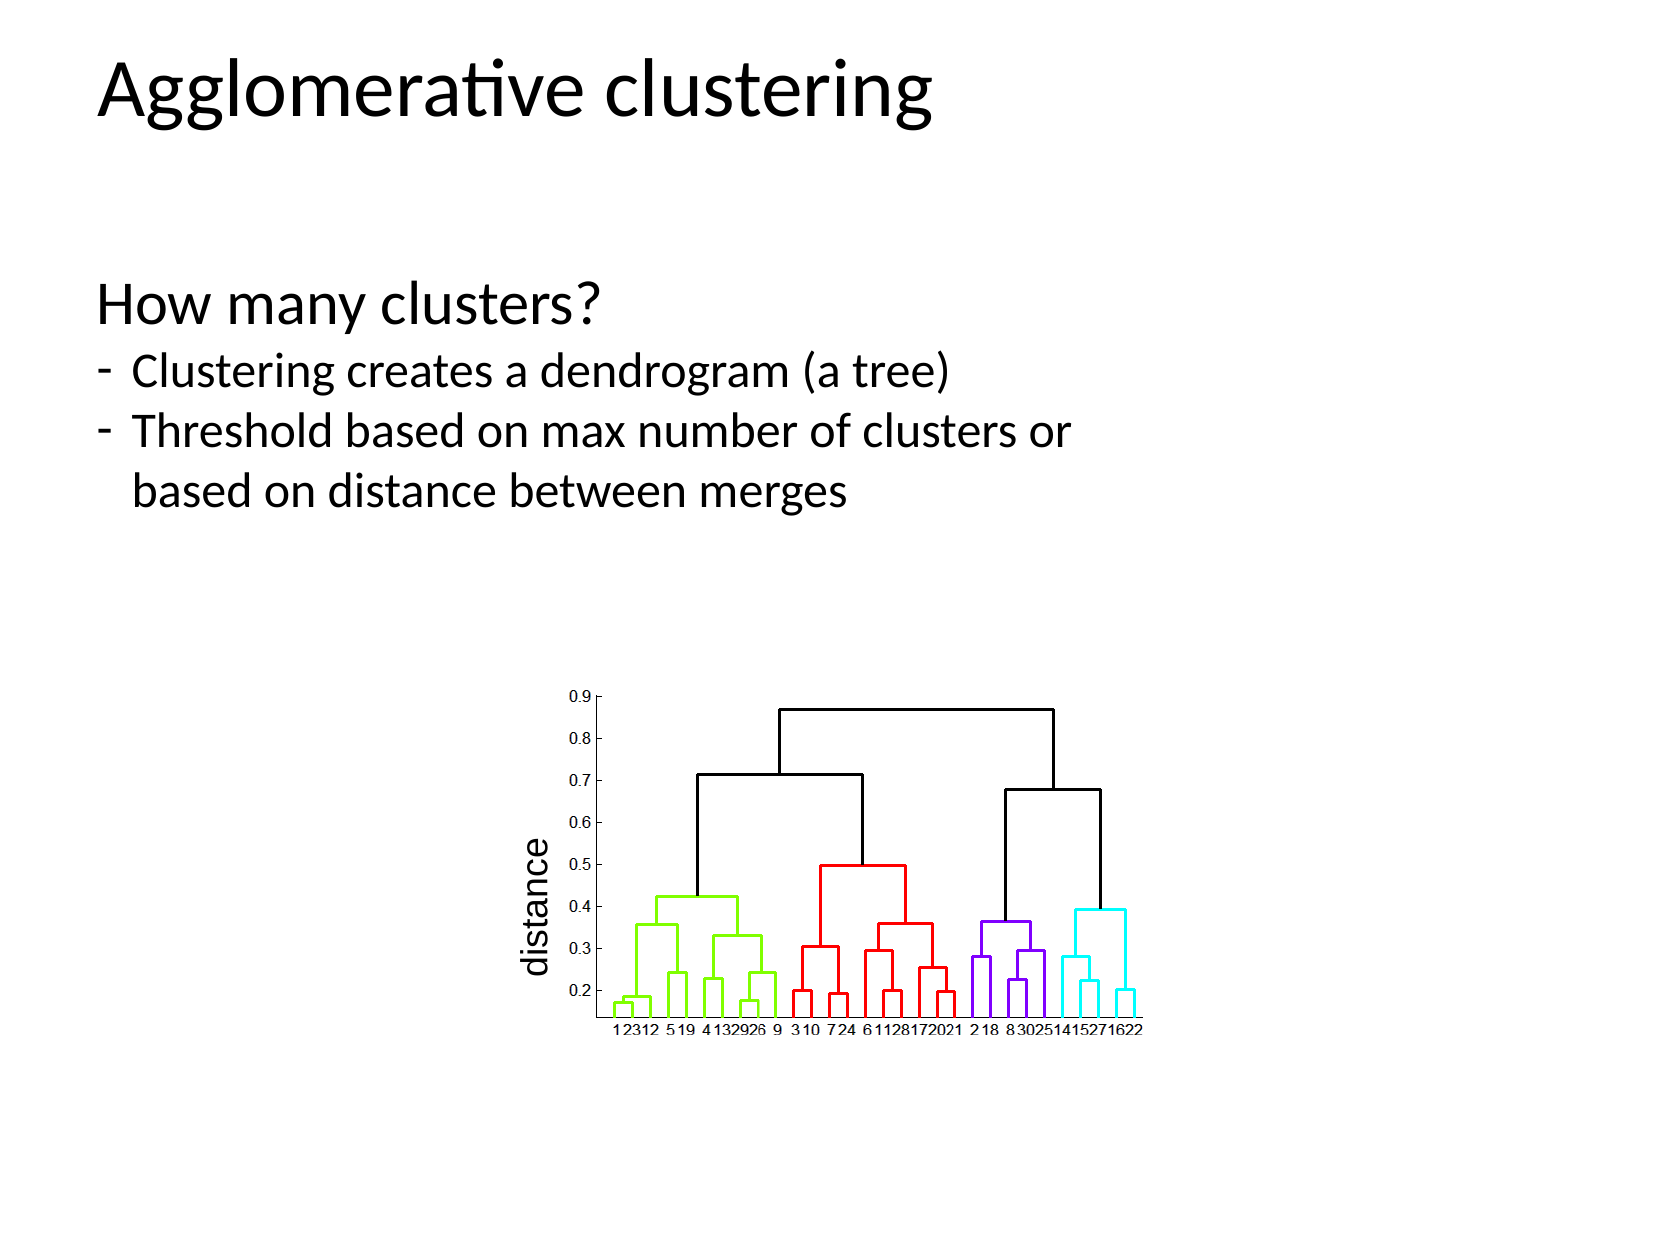

Agglomerative clustering
How many clusters?
Clustering creates a dendrogram (a tree)
Threshold based on max number of clusters or based on distance between merges
distance